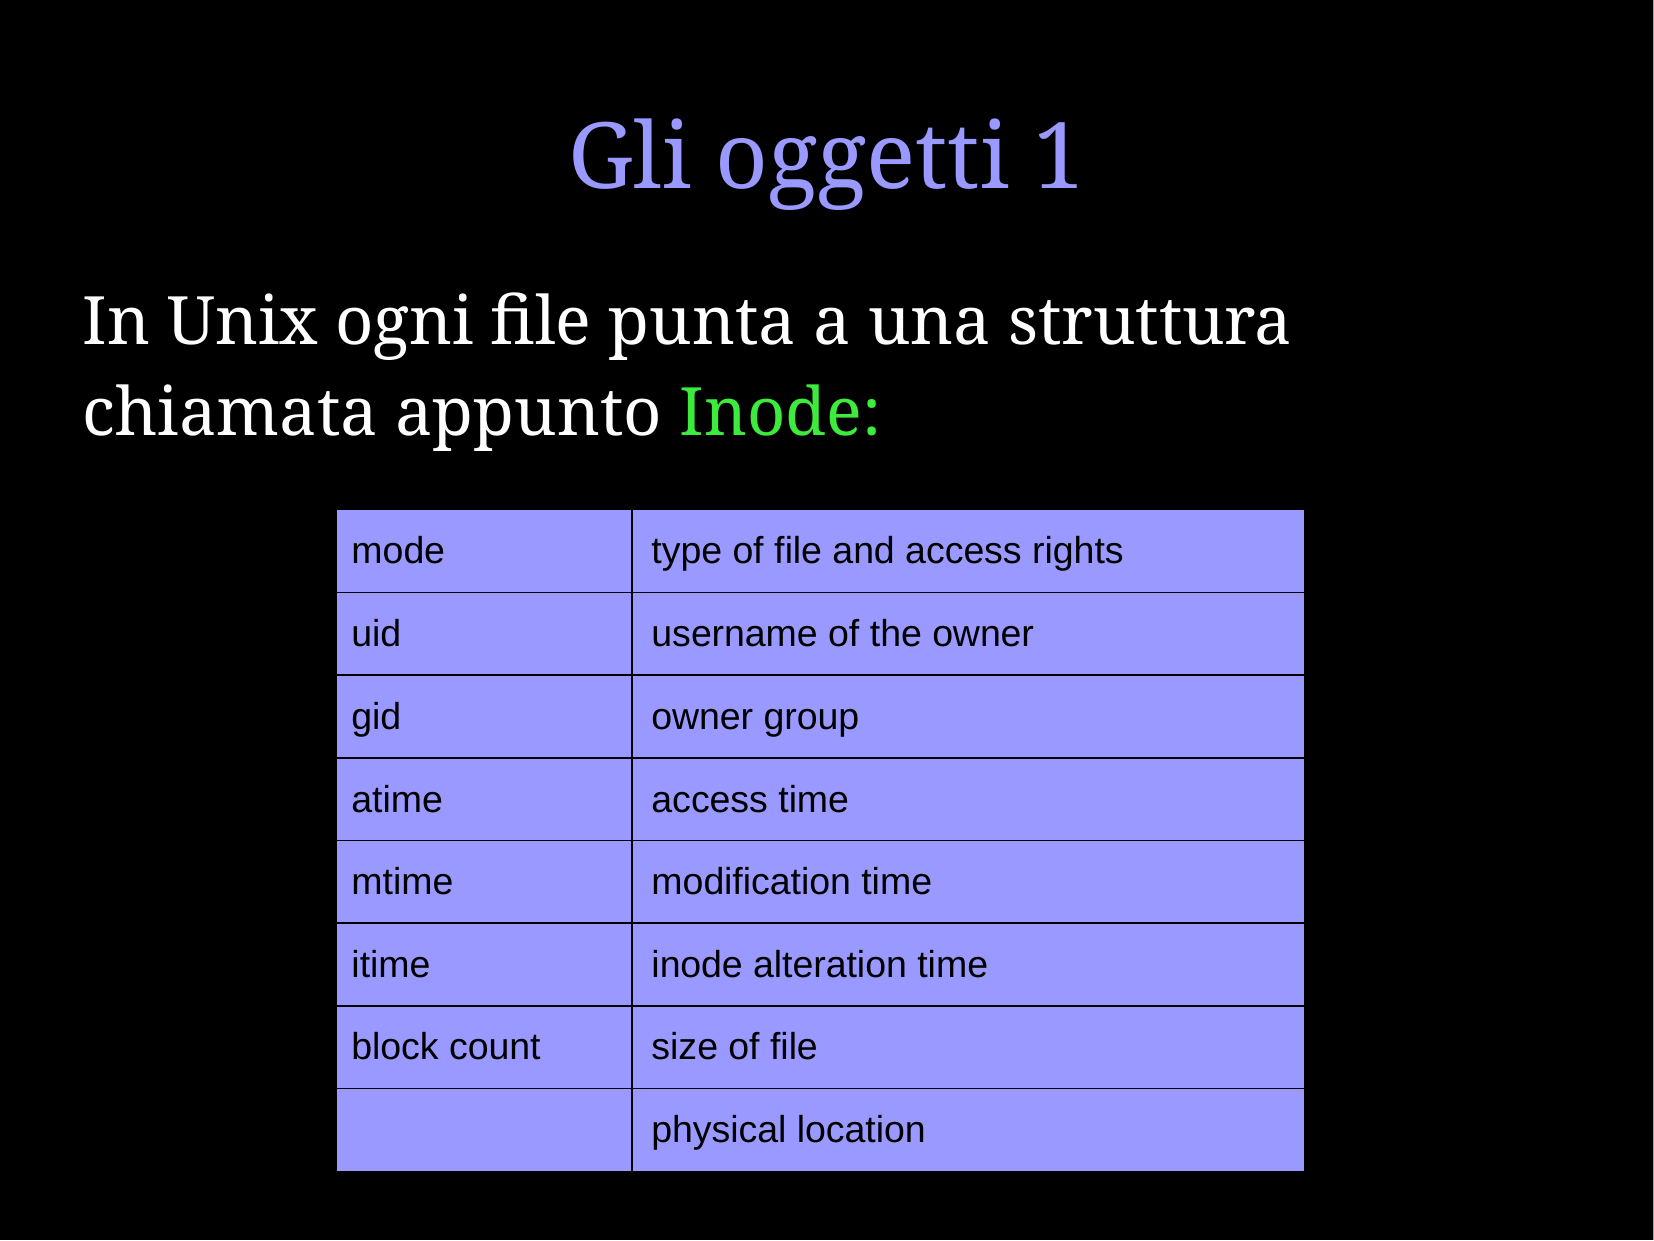

# Gli oggetti 1
In Unix ogni file punta a una struttura chiamata appunto Inode:
mode 		type of file and access rights
uid 		username of the owner
gid 		owner group
atime		access time
mtime 		modification time
itime 		inode alteration time
block count 	size of file
		physical location